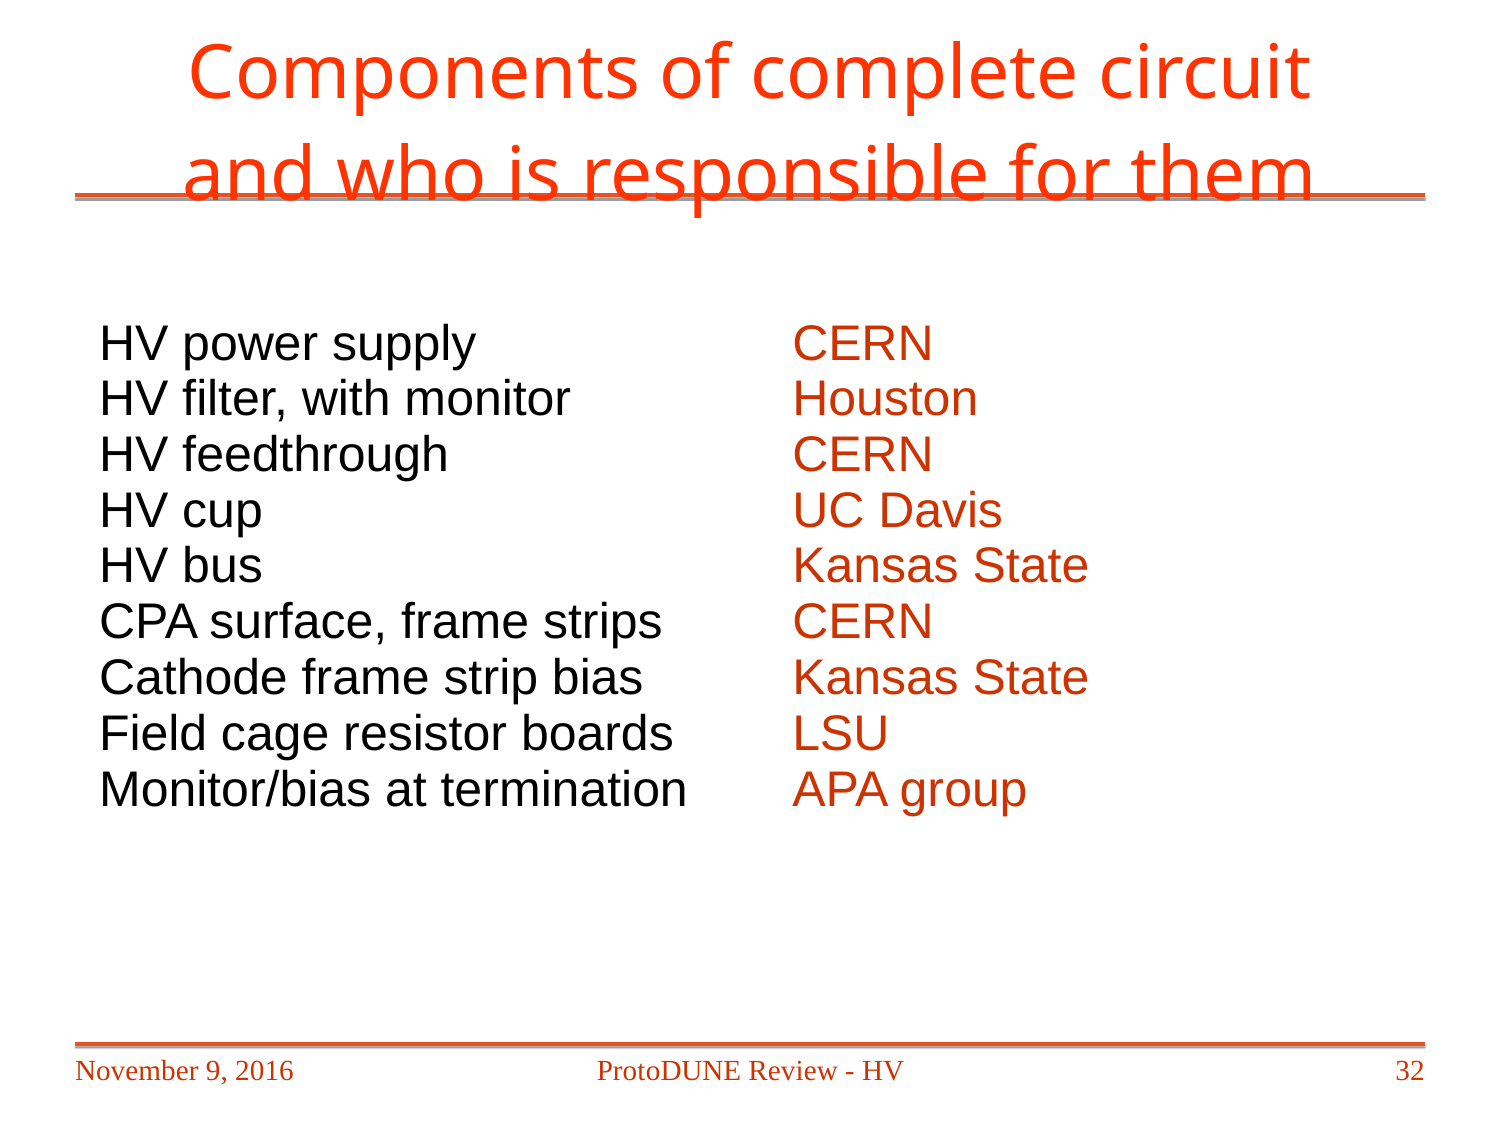

# Components of complete circuit and who is responsible for them
HV power supply	CERN
HV filter, with monitor	Houston
HV feedthrough	CERN
HV cup	UC Davis
HV bus	Kansas State
CPA surface, frame strips	CERN
Cathode frame strip bias	Kansas State
Field cage resistor boards	LSU
Monitor/bias at termination	APA group
November 9, 2016
ProtoDUNE Review - HV
32